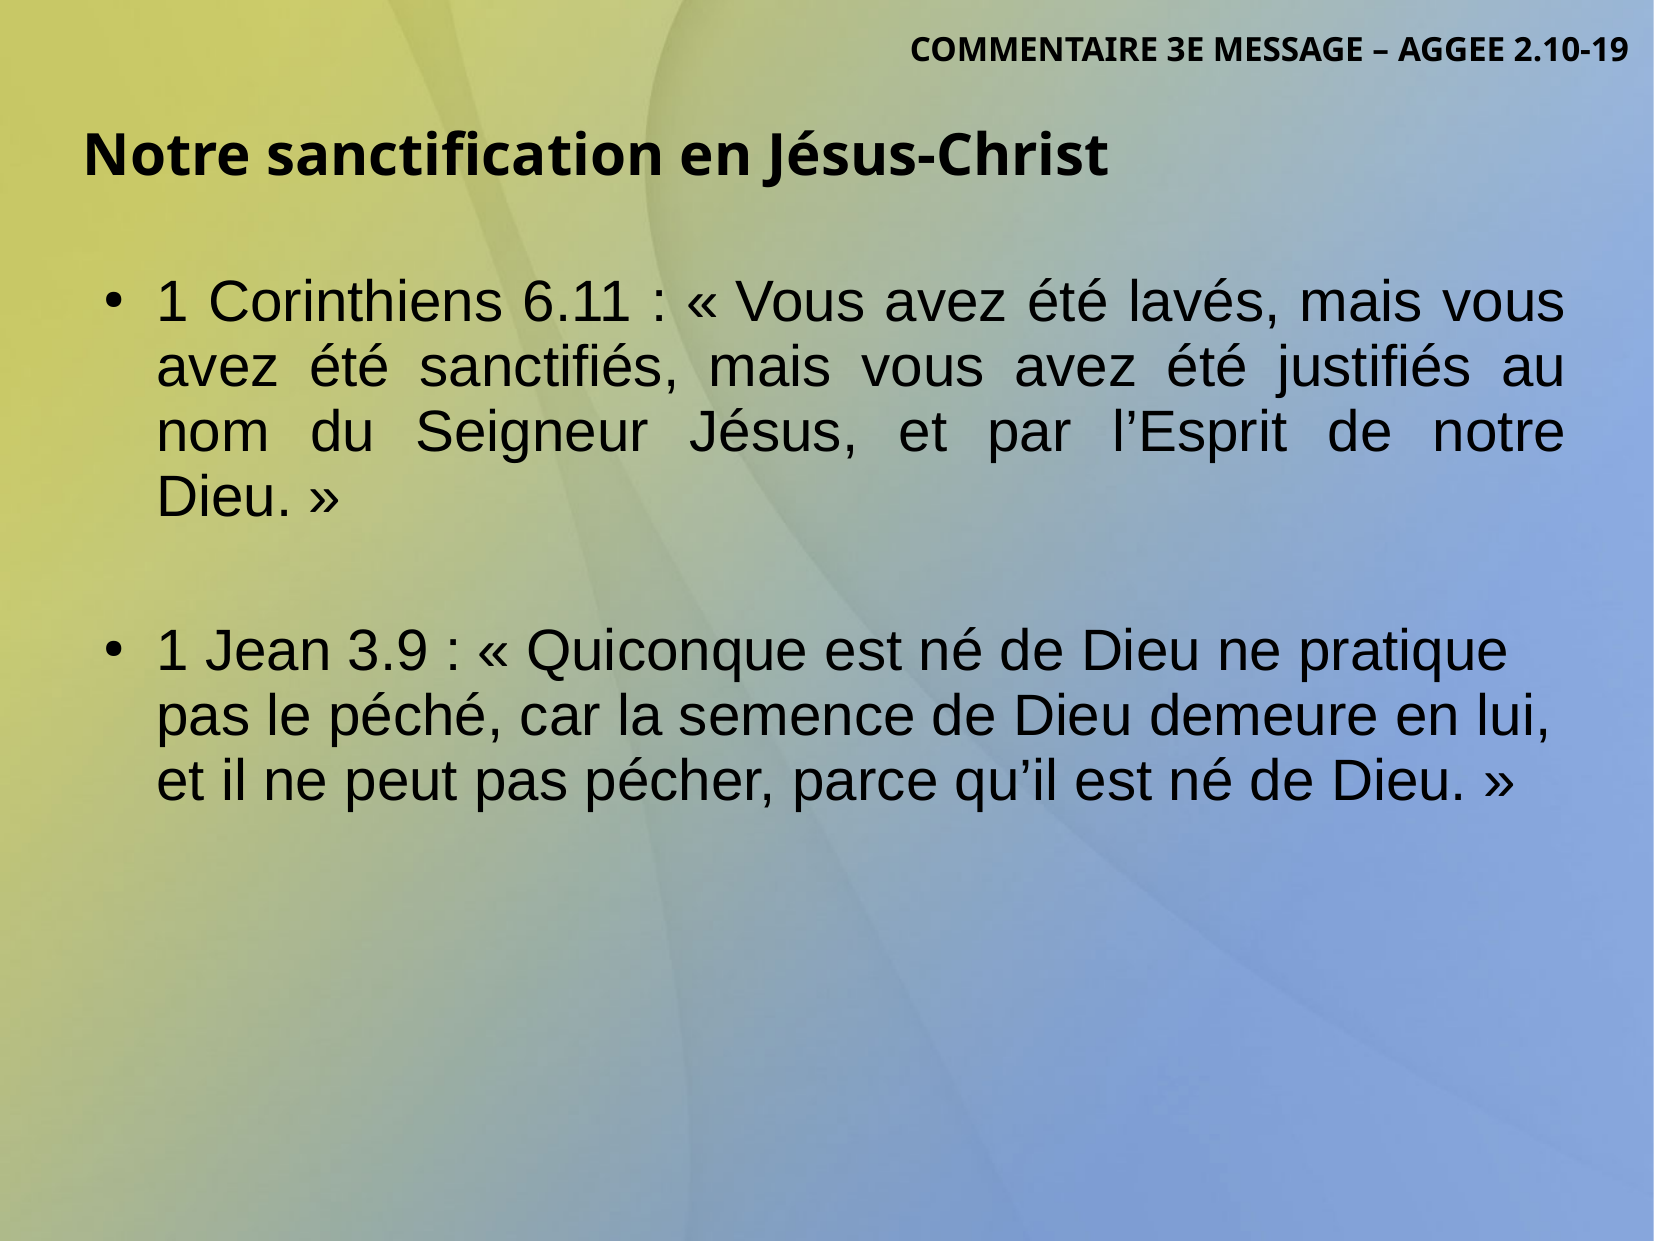

COMMENTAIRE 3E MESSAGE – AGGEE 2.10-19
# Notre sanctification en Jésus-Christ
1 Corinthiens 6.11 : « Vous avez été lavés, mais vous avez été sanctifiés, mais vous avez été justifiés au nom du Seigneur Jésus, et par l’Esprit de notre Dieu. »
1 Jean 3.9 : « Quiconque est né de Dieu ne pratique pas le péché, car la semence de Dieu demeure en lui, et il ne peut pas pécher, parce qu’il est né de Dieu. »